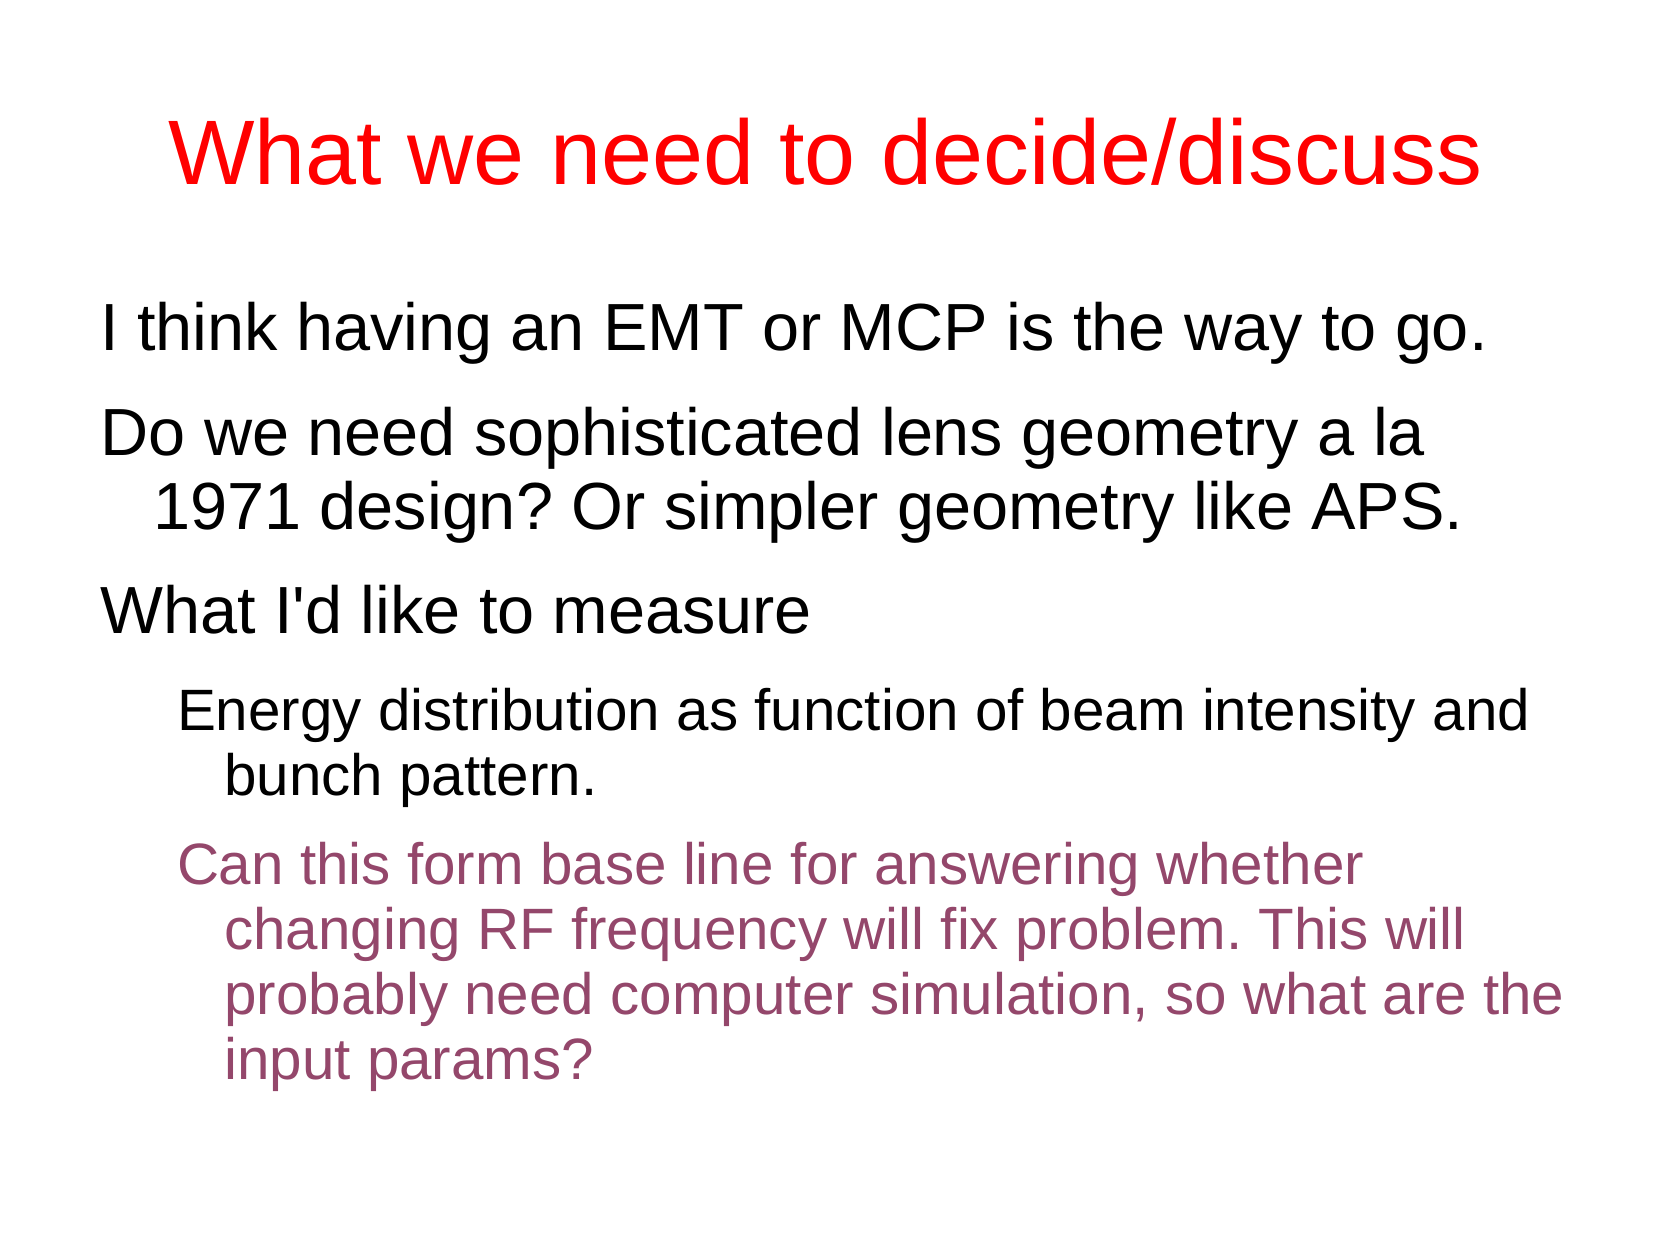

# What we need to decide/discuss
I think having an EMT or MCP is the way to go.
Do we need sophisticated lens geometry a la 1971 design? Or simpler geometry like APS.
What I'd like to measure
Energy distribution as function of beam intensity and bunch pattern.
Can this form base line for answering whether changing RF frequency will fix problem. This will probably need computer simulation, so what are the input params?